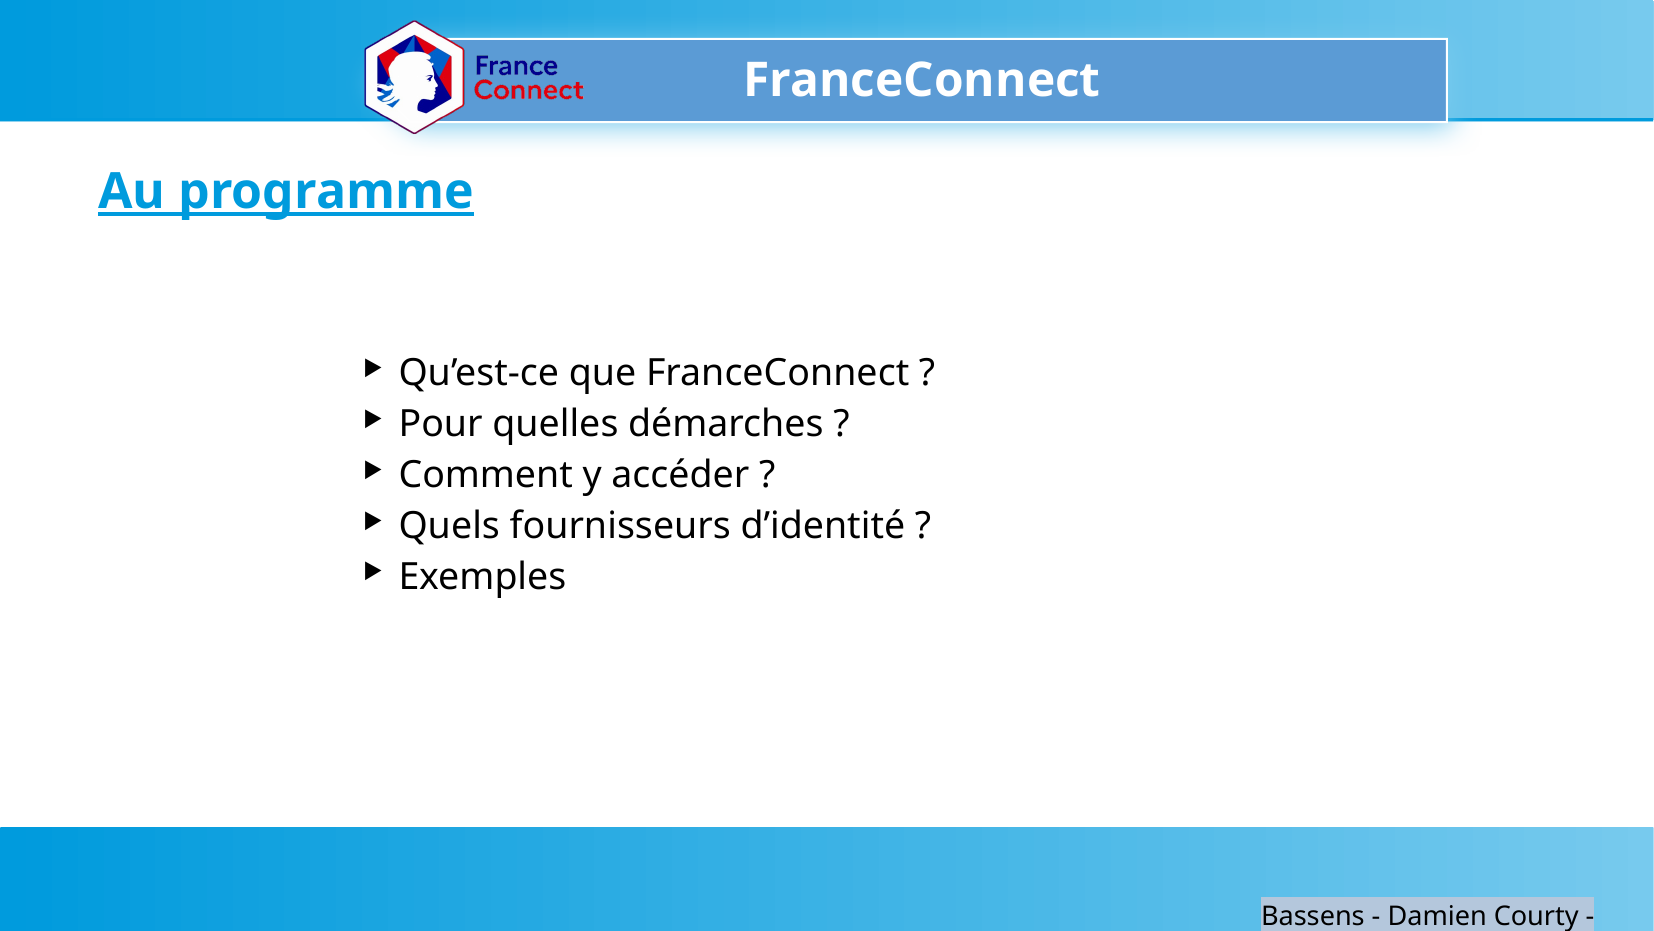

FranceConnect
Au programme
Qu’est-ce que FranceConnect ?
Pour quelles démarches ?
Comment y accéder ?
Quels fournisseurs d’identité ?
Exemples
Bassens - Damien Courty - 2024